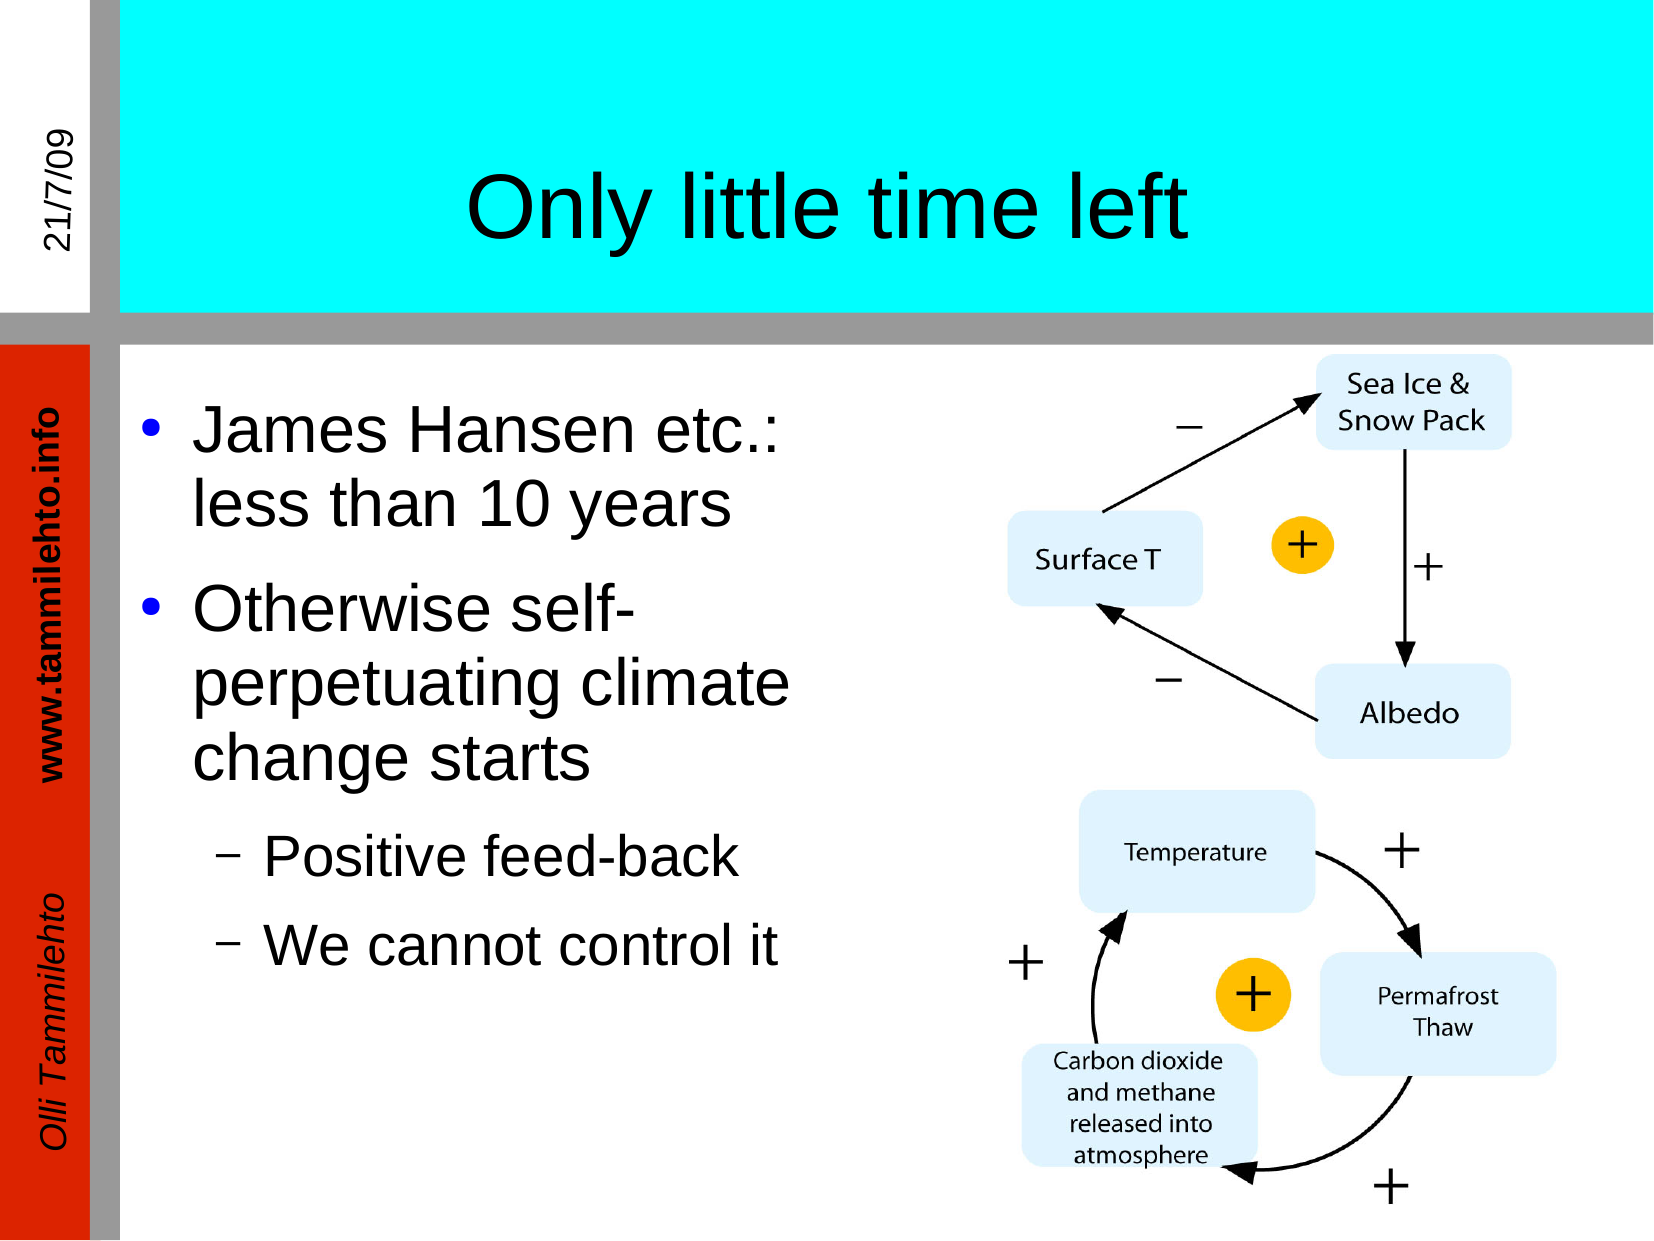

# Only little time left
James Hansen etc.: less than 10 years
Otherwise self-perpetuating climate change starts
Positive feed-back
We cannot control it